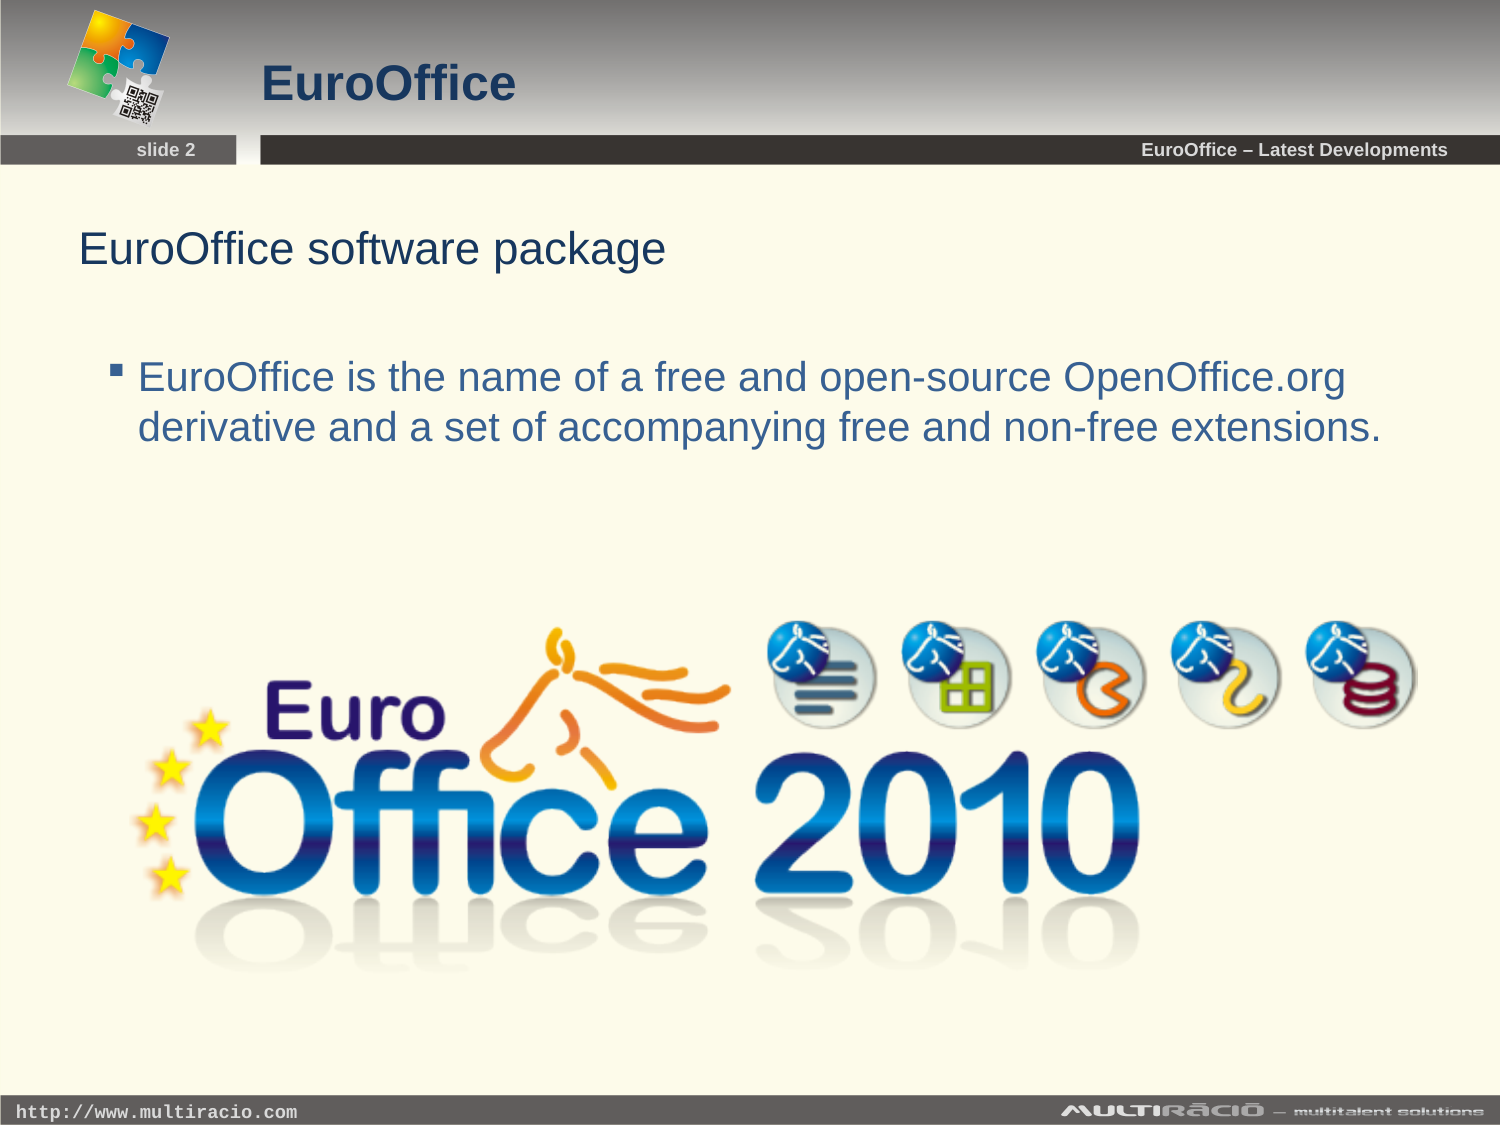

EuroOffice
slide
 EuroOffice – Latest Developments
# EuroOffice software package
EuroOffice is the name of a free and open-source OpenOffice.org derivative and a set of accompanying free and non-free extensions.